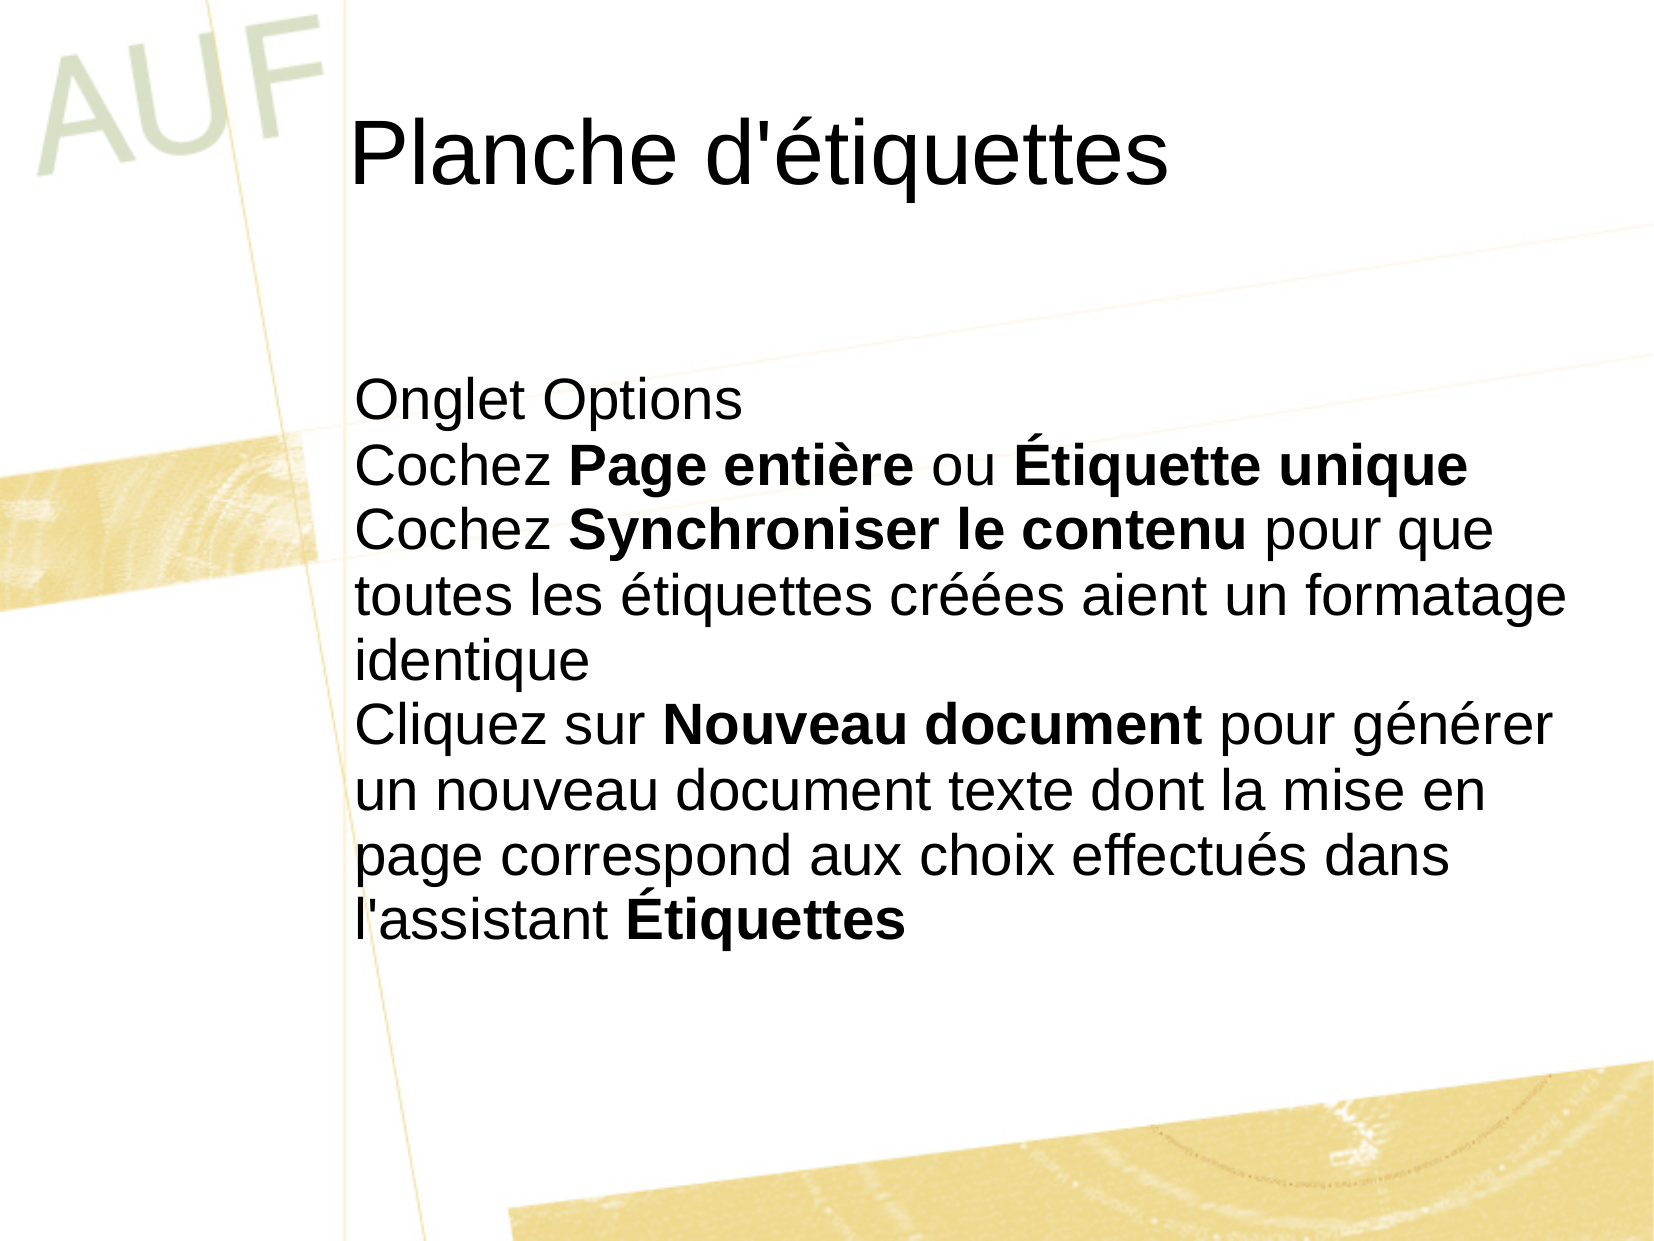

# Planche d'étiquettes
Onglet Options
Cochez Page entière ou Étiquette unique
Cochez Synchroniser le contenu pour que toutes les étiquettes créées aient un formatage identique
Cliquez sur Nouveau document pour générer un nouveau document texte dont la mise en page correspond aux choix effectués dans l'assistant Étiquettes